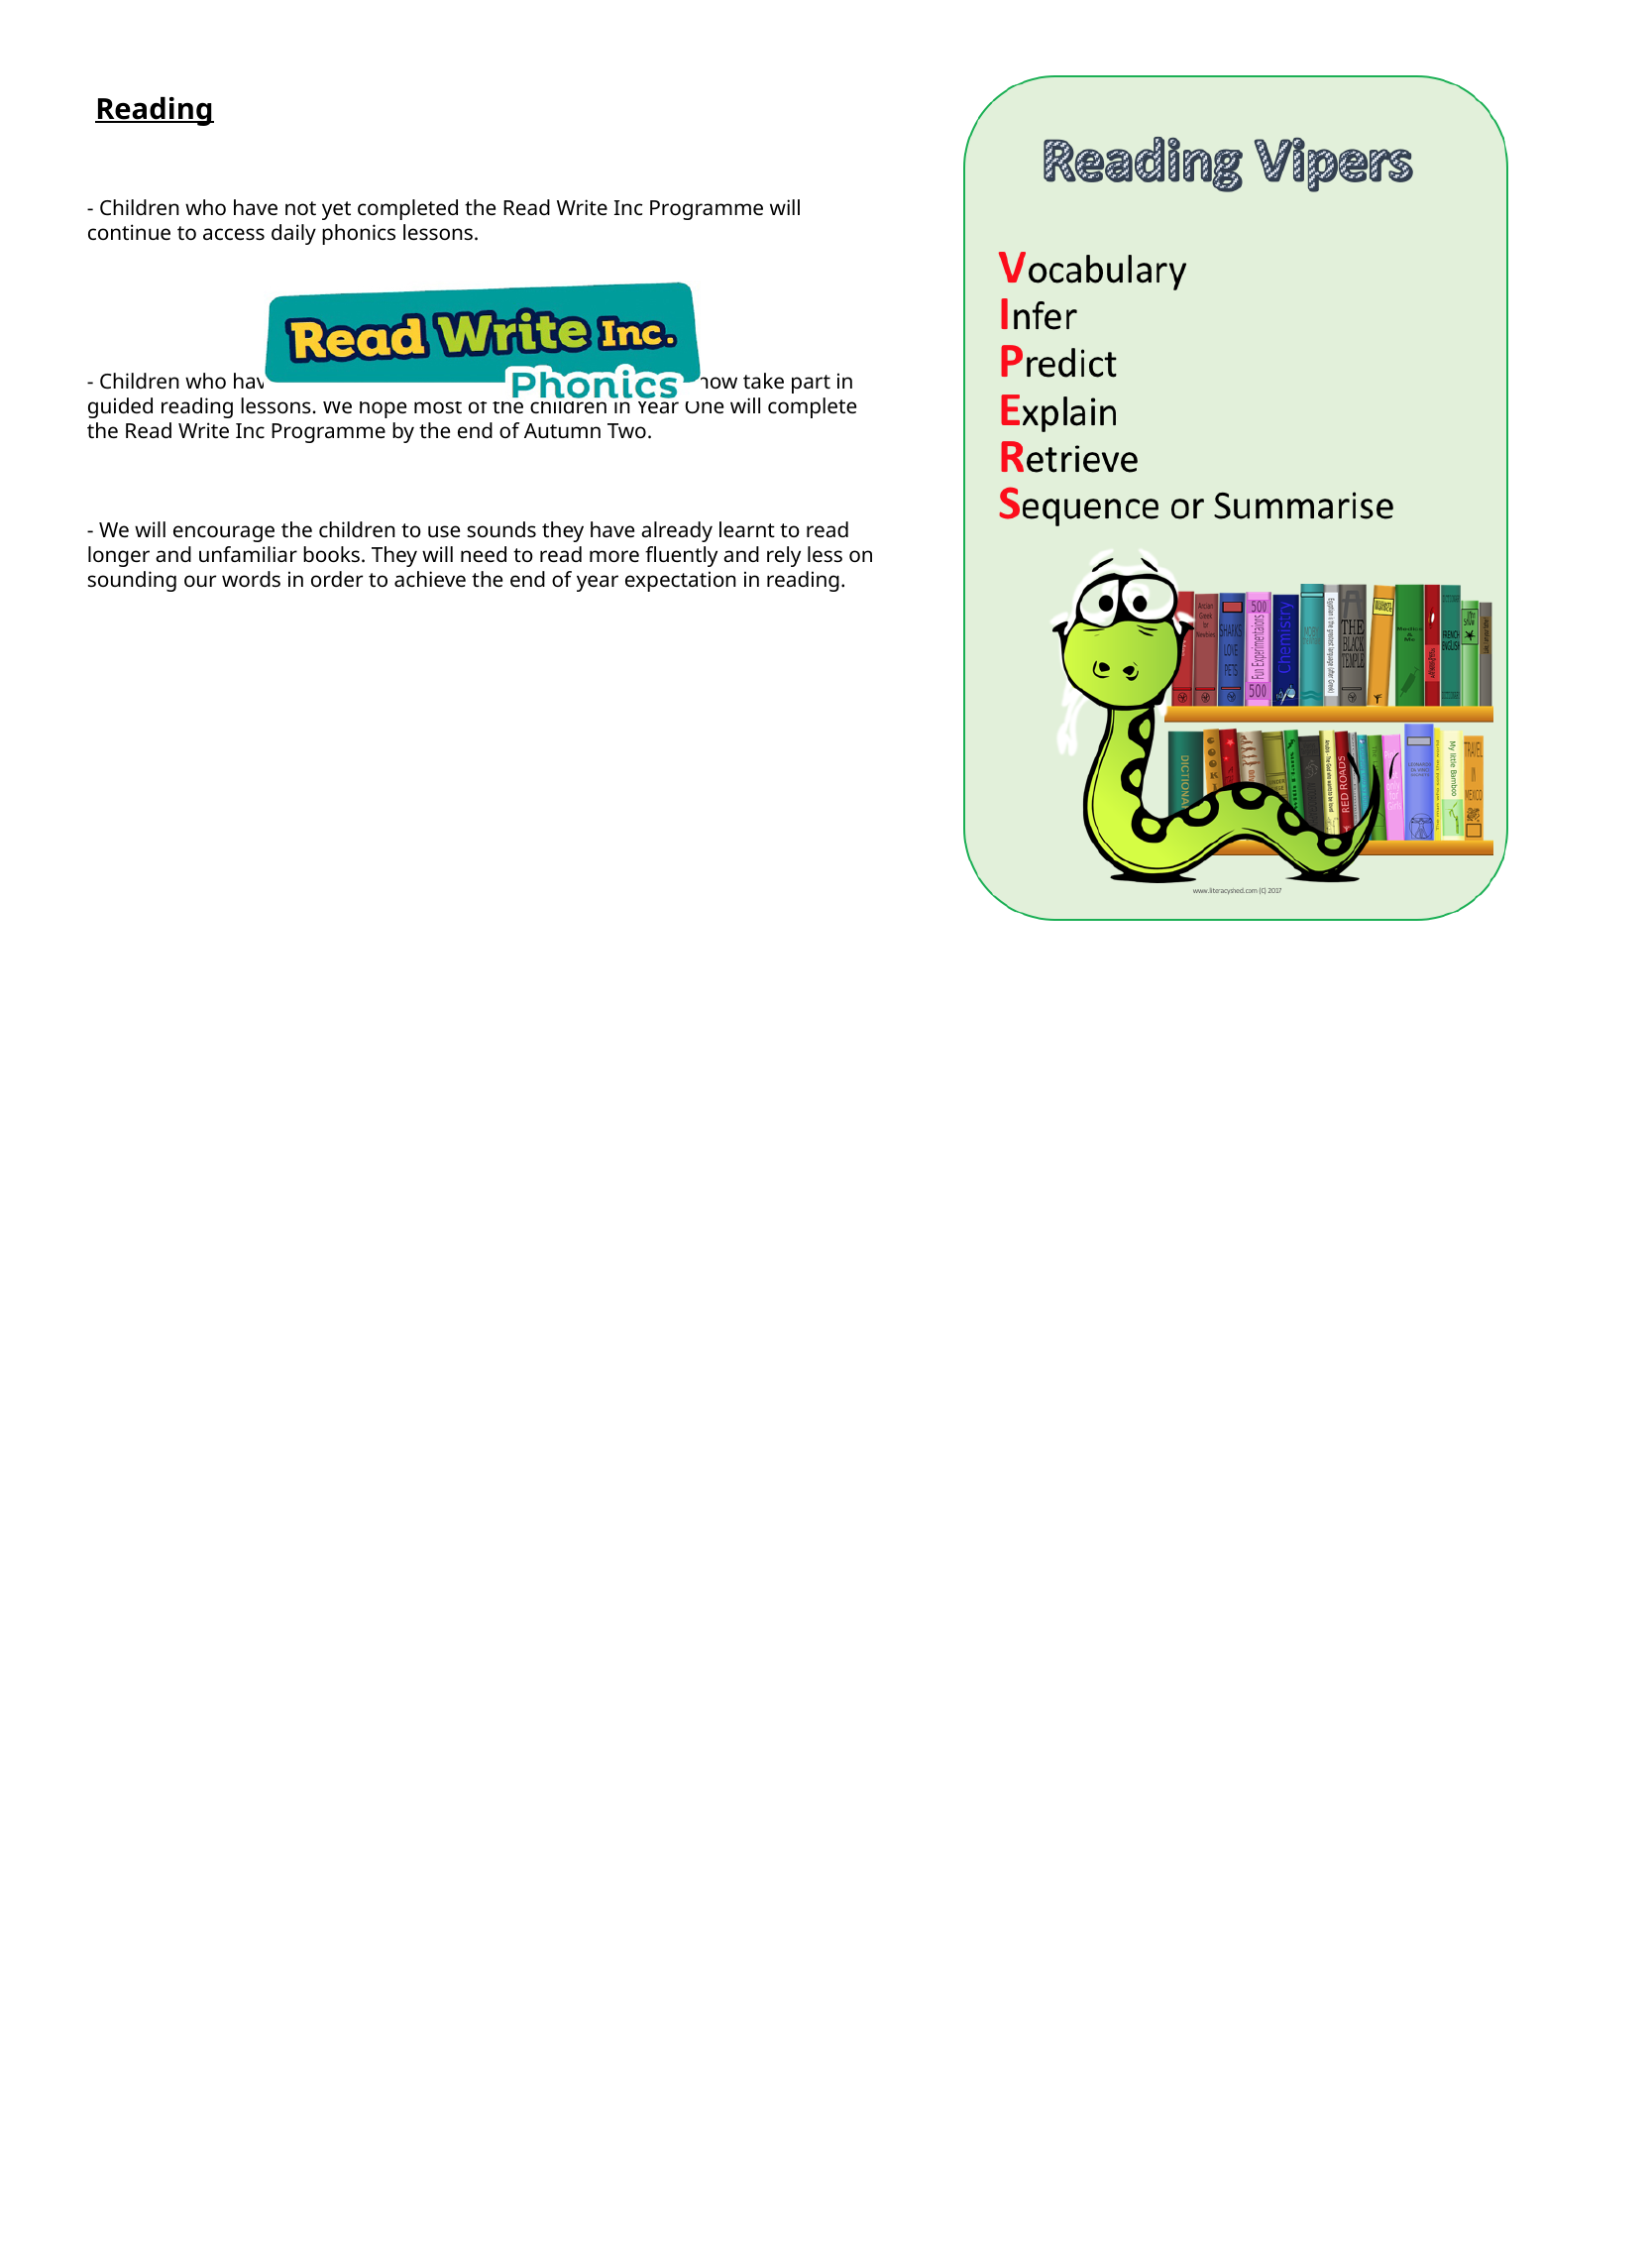

Reading
- Children who have not yet completed the Read Write Inc  Programme will continue to access daily phonics lessons.
- Children who have completed Read Write Inc Programme  will now take part in guided reading lessons. We hope  most of the children in Year One will complete the Read  Write Inc Programme by the end of Autumn Two.
- We will encourage the children to use sounds they have  already learnt to read longer and unfamiliar books. They  will need to read more fluently and rely less on sounding  our words in order to achieve the end of year expectation  in reading.